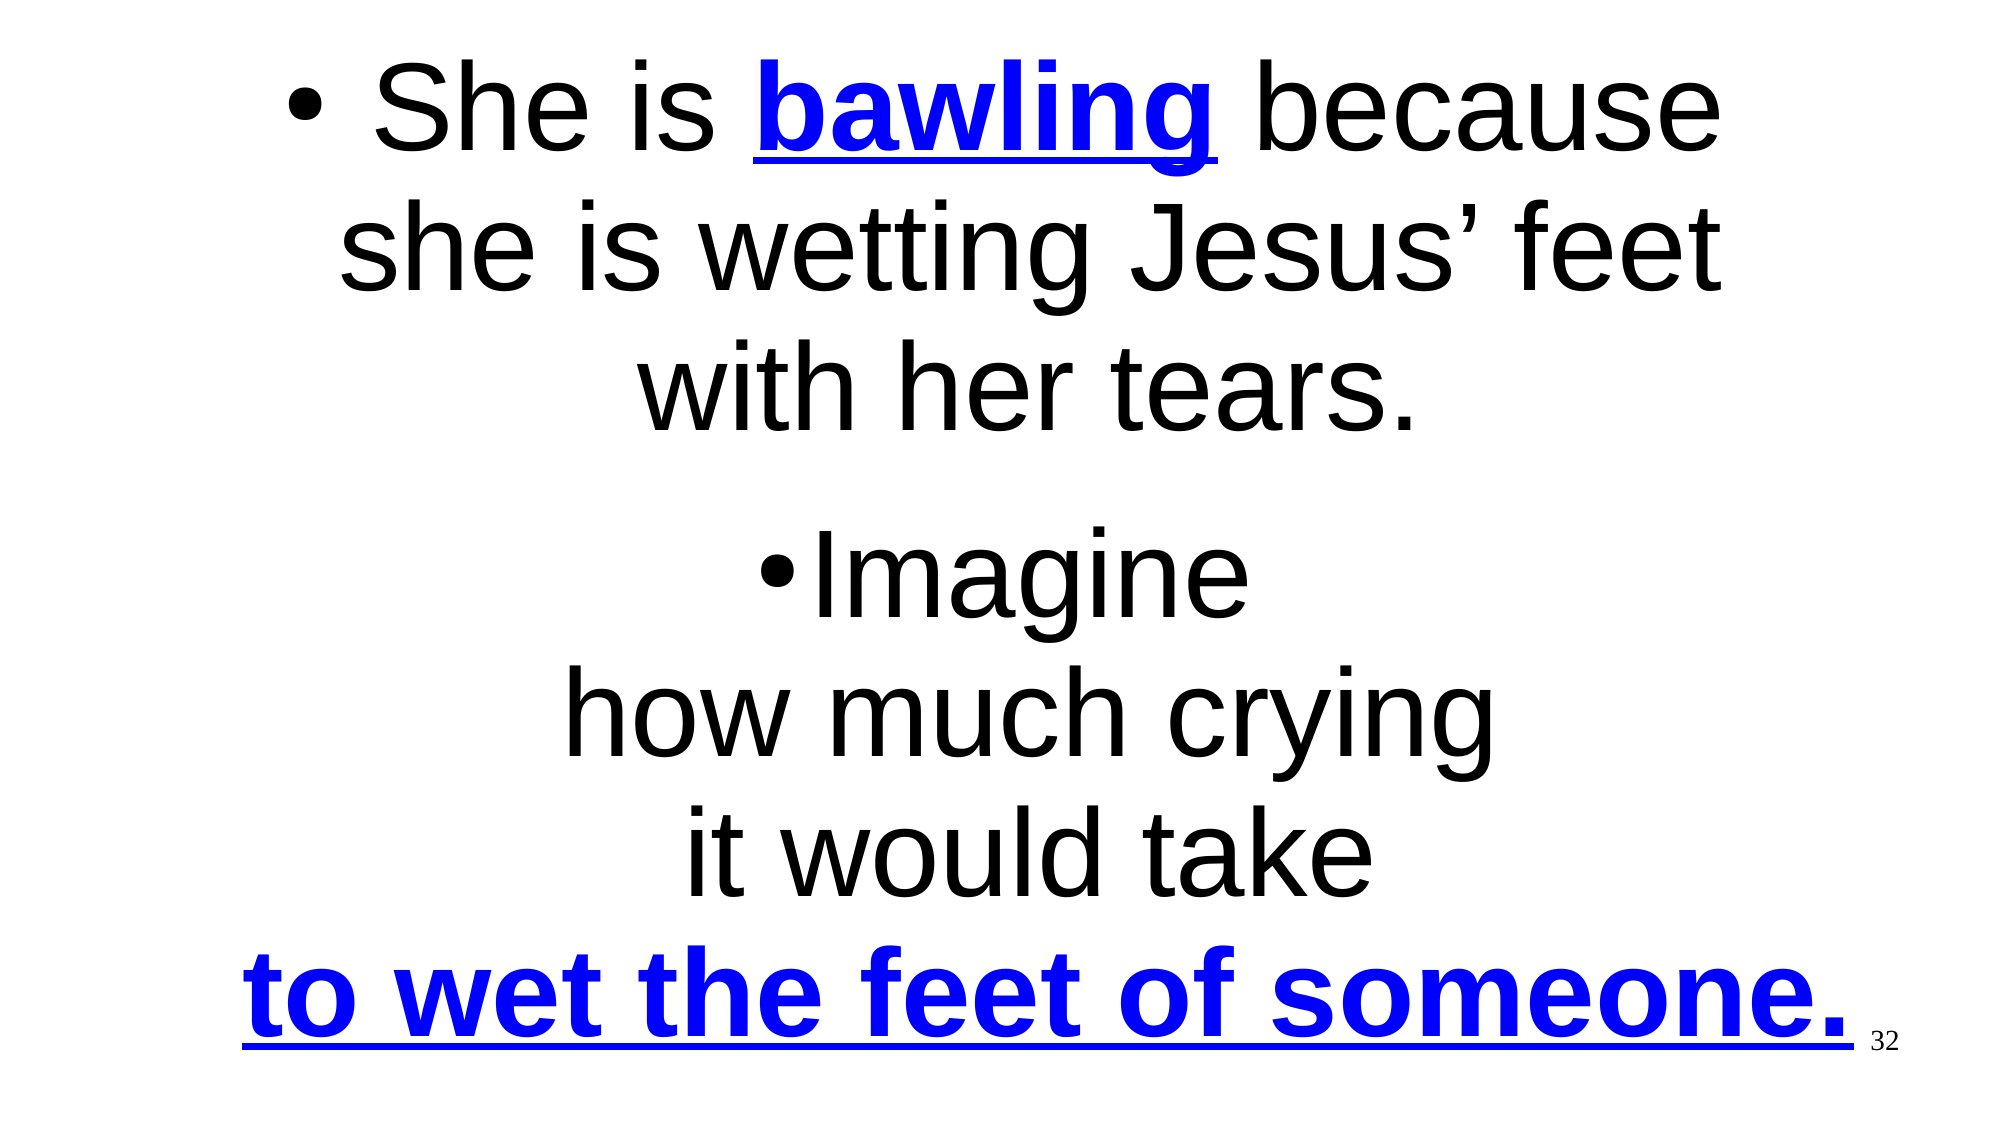

# She is bawling because she is wetting Jesus’ feet with her tears.
Imagine
how much crying
it would take
to wet the feet of someone.
32